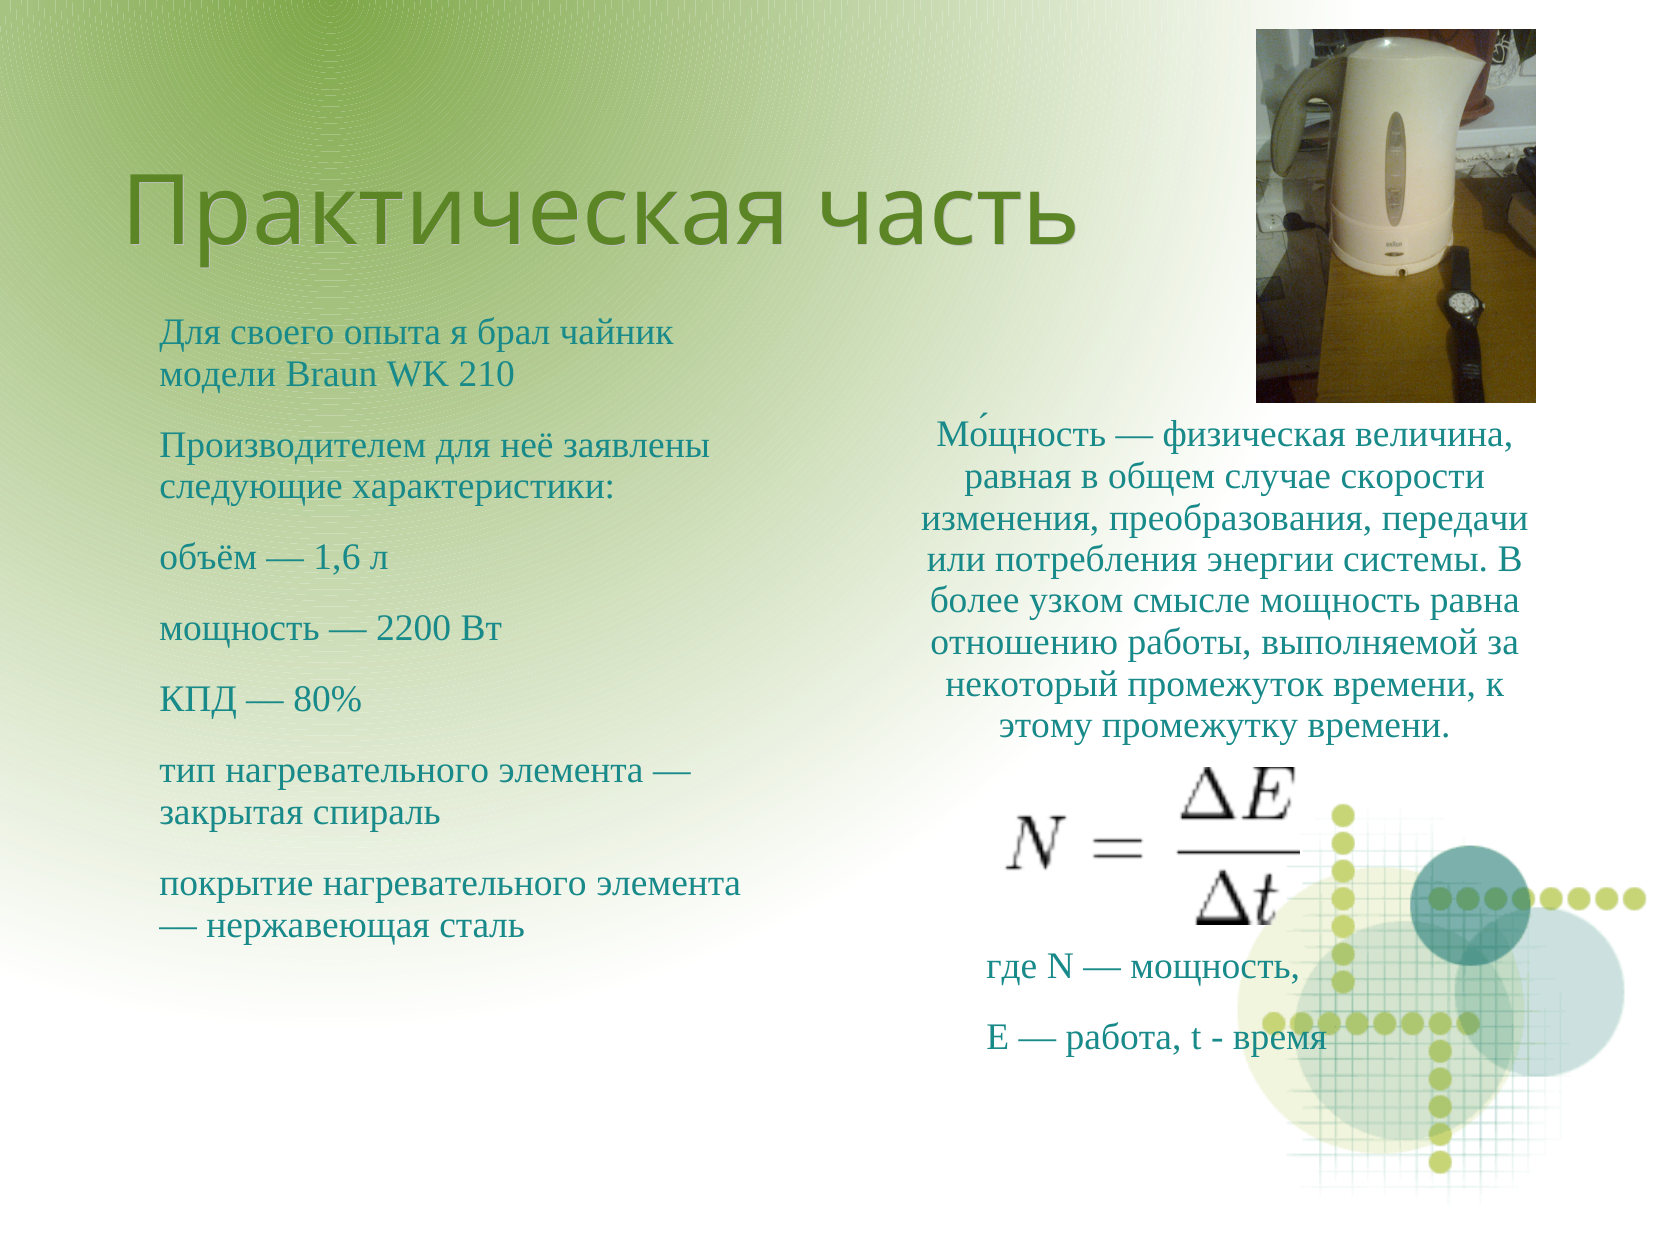

# Практическая часть
Для своего опыта я брал чайник модели Braun WK 210
Производителем для неё заявлены следующие характеристики:
объём — 1,6 л
мощность — 2200 Вт
КПД — 80%
тип нагревательного элемента — закрытая спираль
покрытие нагревательного элемента — нержавеющая сталь
Мо́щность — физическая величина, равная в общем случае скорости изменения, преобразования, передачи или потребления энергии системы. В более узком смысле мощность равна отношению работы, выполняемой за некоторый промежуток времени, к этому промежутку времени.
где N — мощность,
E — работа, t - время